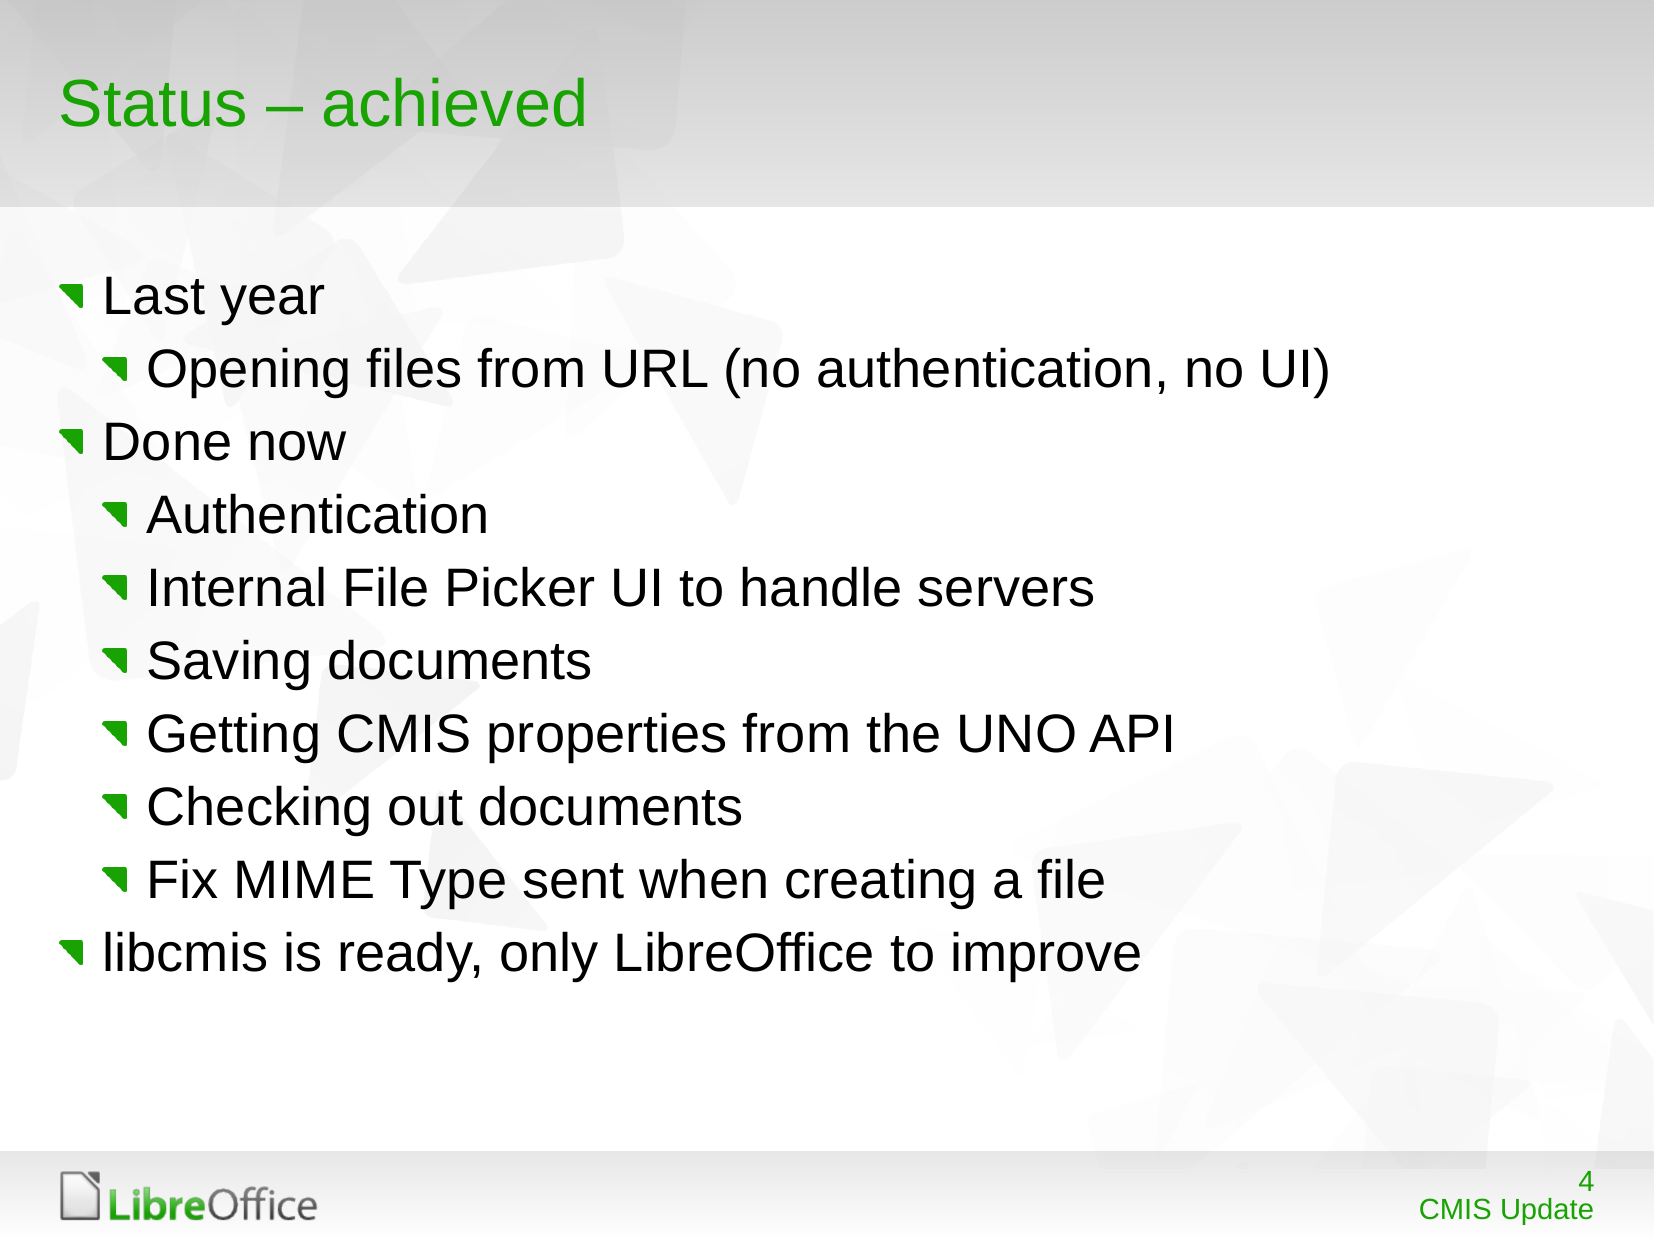

# Status – achieved
Last year
Opening files from URL (no authentication, no UI)
Done now
Authentication
Internal File Picker UI to handle servers
Saving documents
Getting CMIS properties from the UNO API
Checking out documents
Fix MIME Type sent when creating a file
libcmis is ready, only LibreOffice to improve
4
CMIS Update